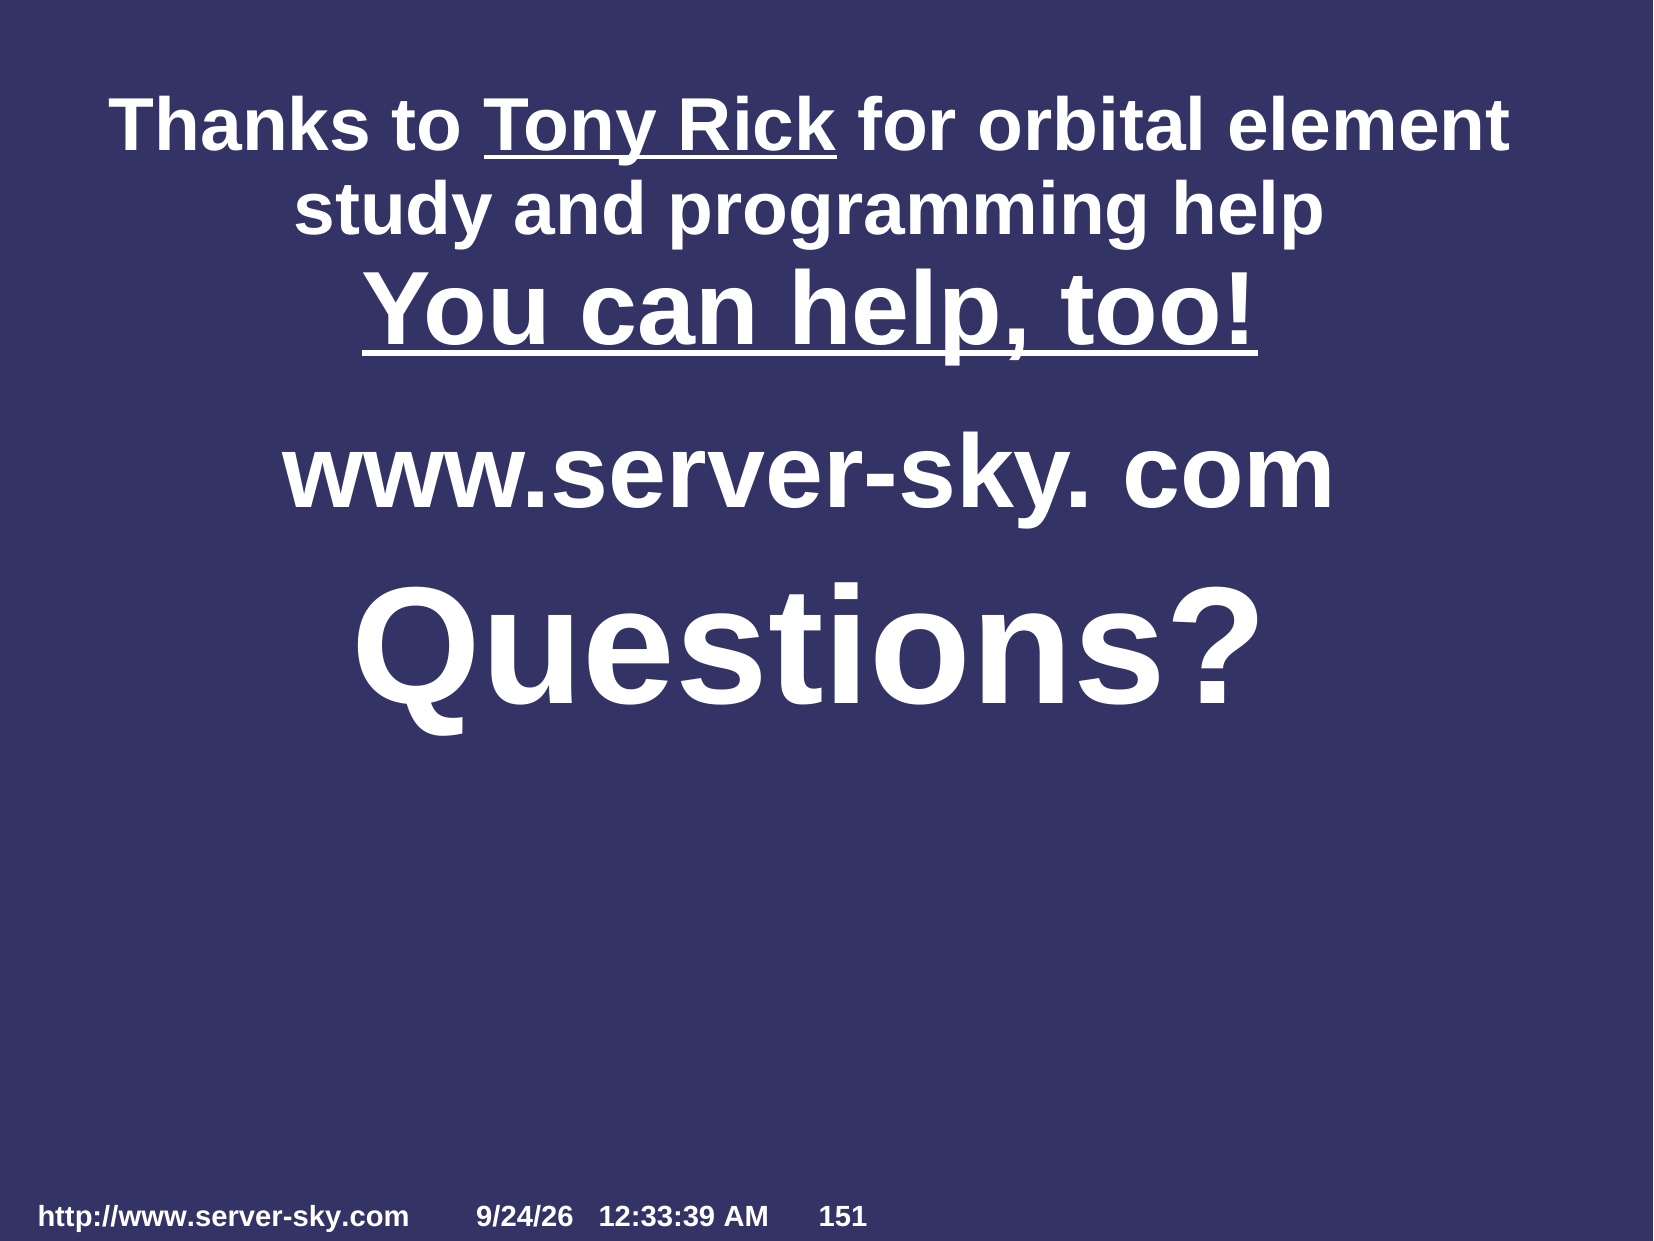

Thanks to Tony Rick for orbital element study and programming help
You can help, too!
www.server-sky. com
Questions?